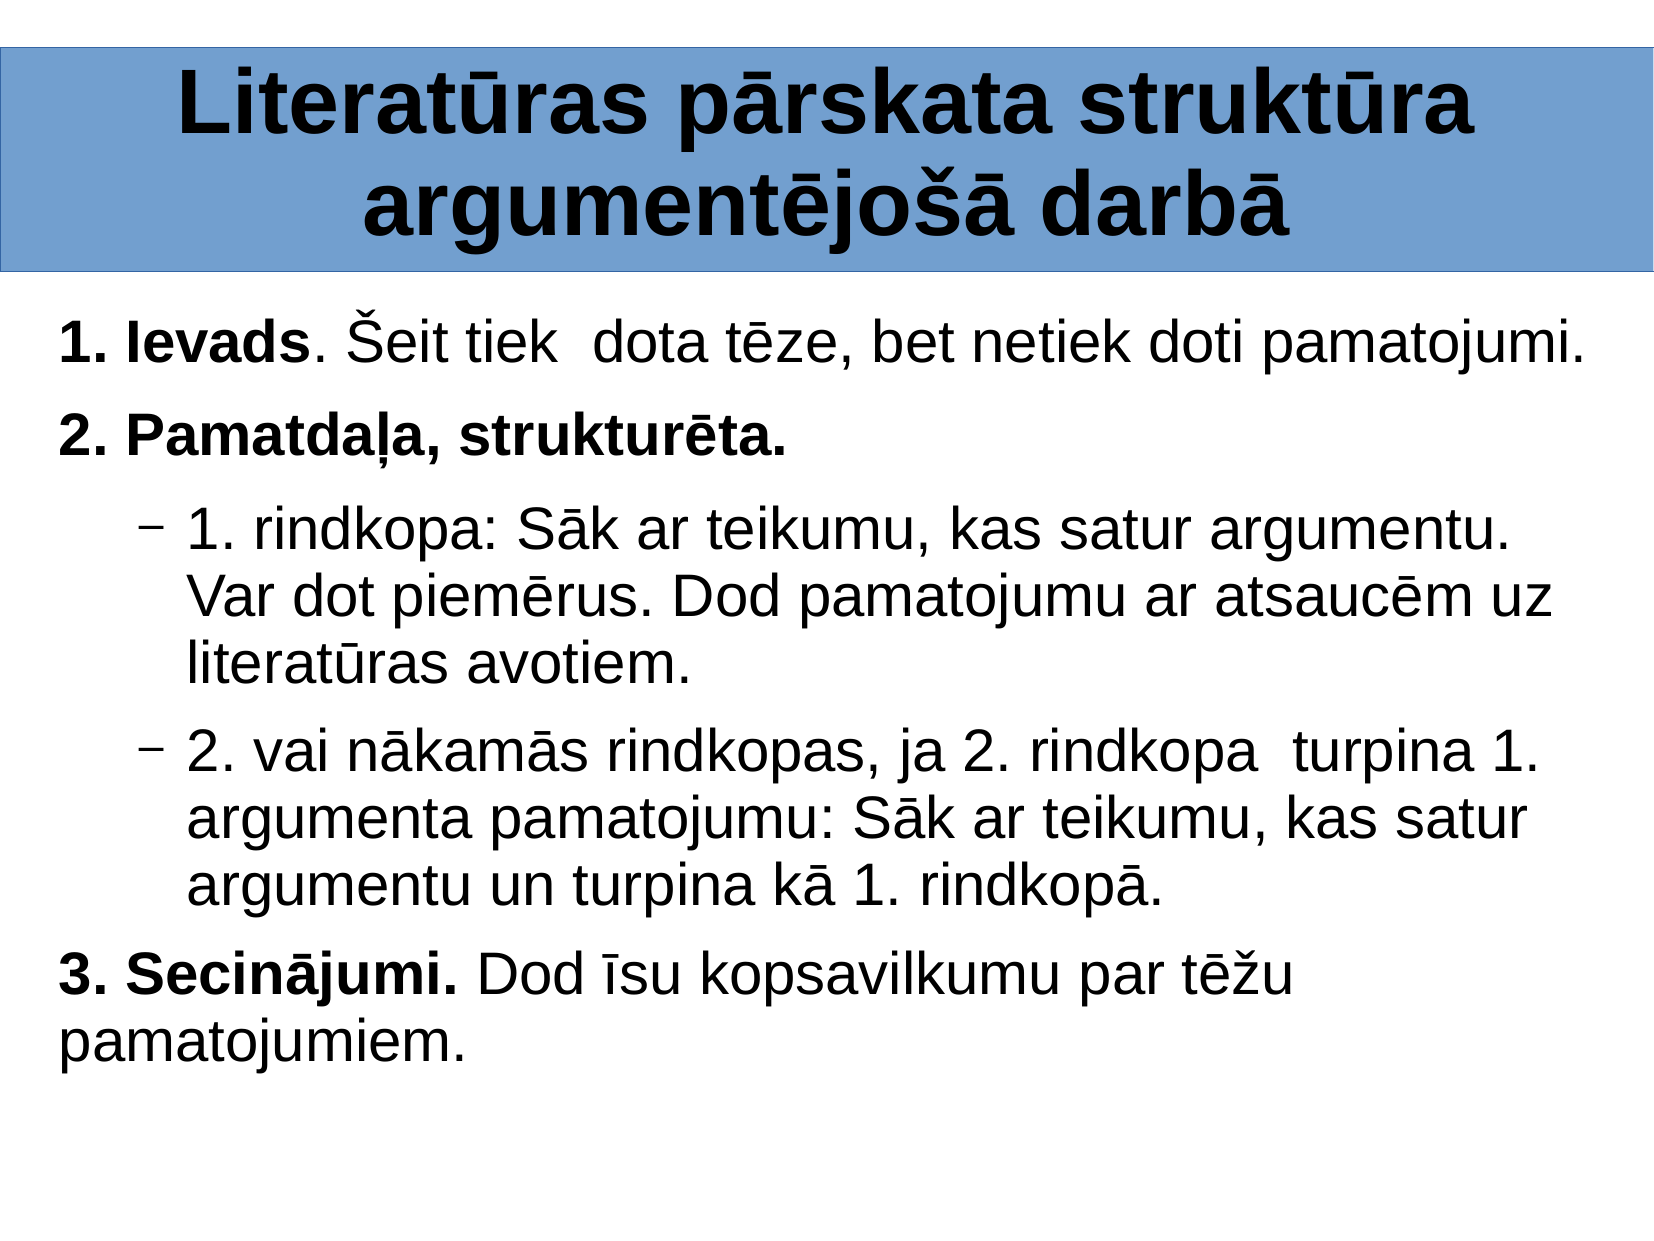

# Literatūras pārskata struktūra argumentējošā darbā
1. Ievads. Šeit tiek dota tēze, bet netiek doti pamatojumi.
2. Pamatdaļa, strukturēta.
1. rindkopa: Sāk ar teikumu, kas satur argumentu. Var dot piemērus. Dod pamatojumu ar atsaucēm uz literatūras avotiem.
2. vai nākamās rindkopas, ja 2. rindkopa turpina 1. argumenta pamatojumu: Sāk ar teikumu, kas satur argumentu un turpina kā 1. rindkopā.
3. Secinājumi. Dod īsu kopsavilkumu par tēžu pamatojumiem.